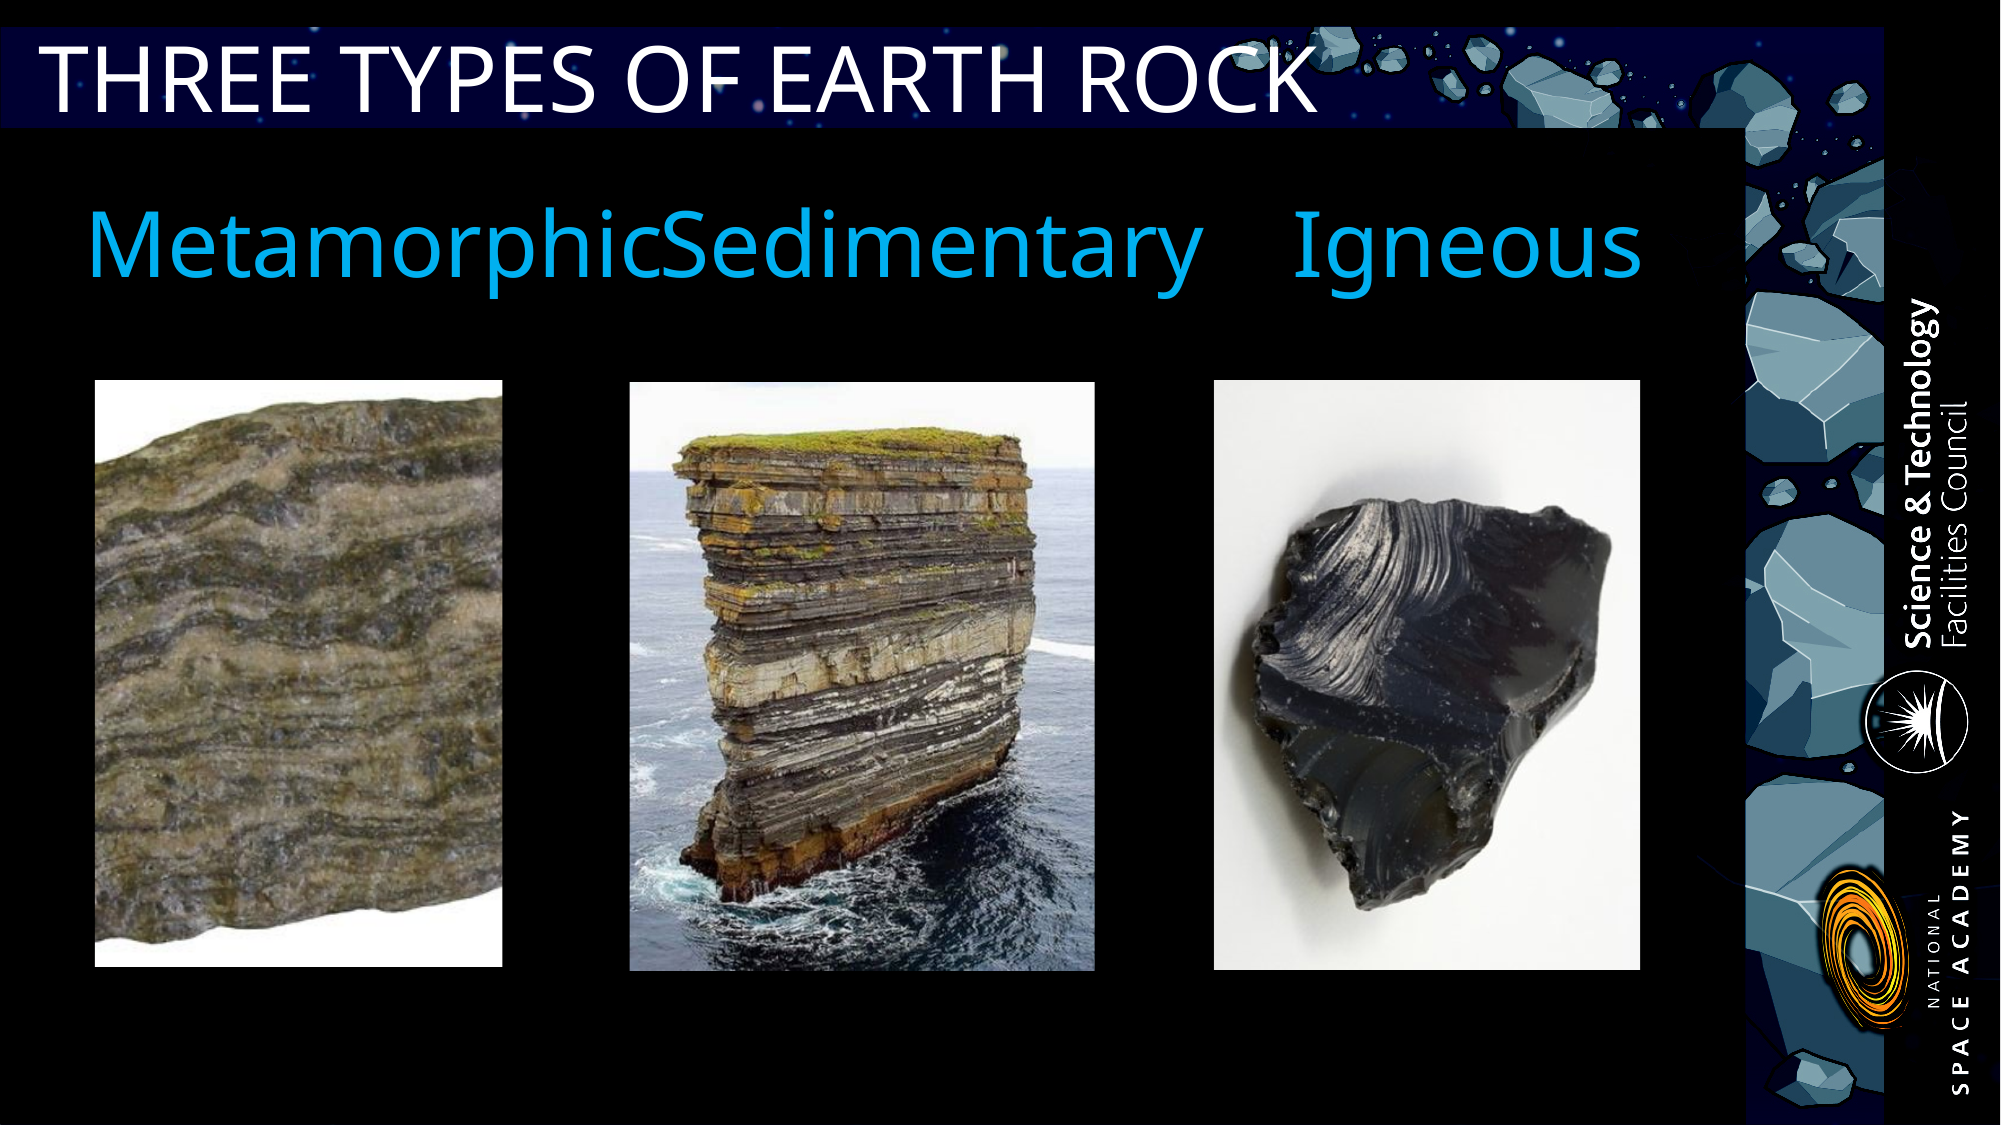

THREE TYPES OF EARTH ROCK
Metamorphic
Sedimentary
Igneous
Branding